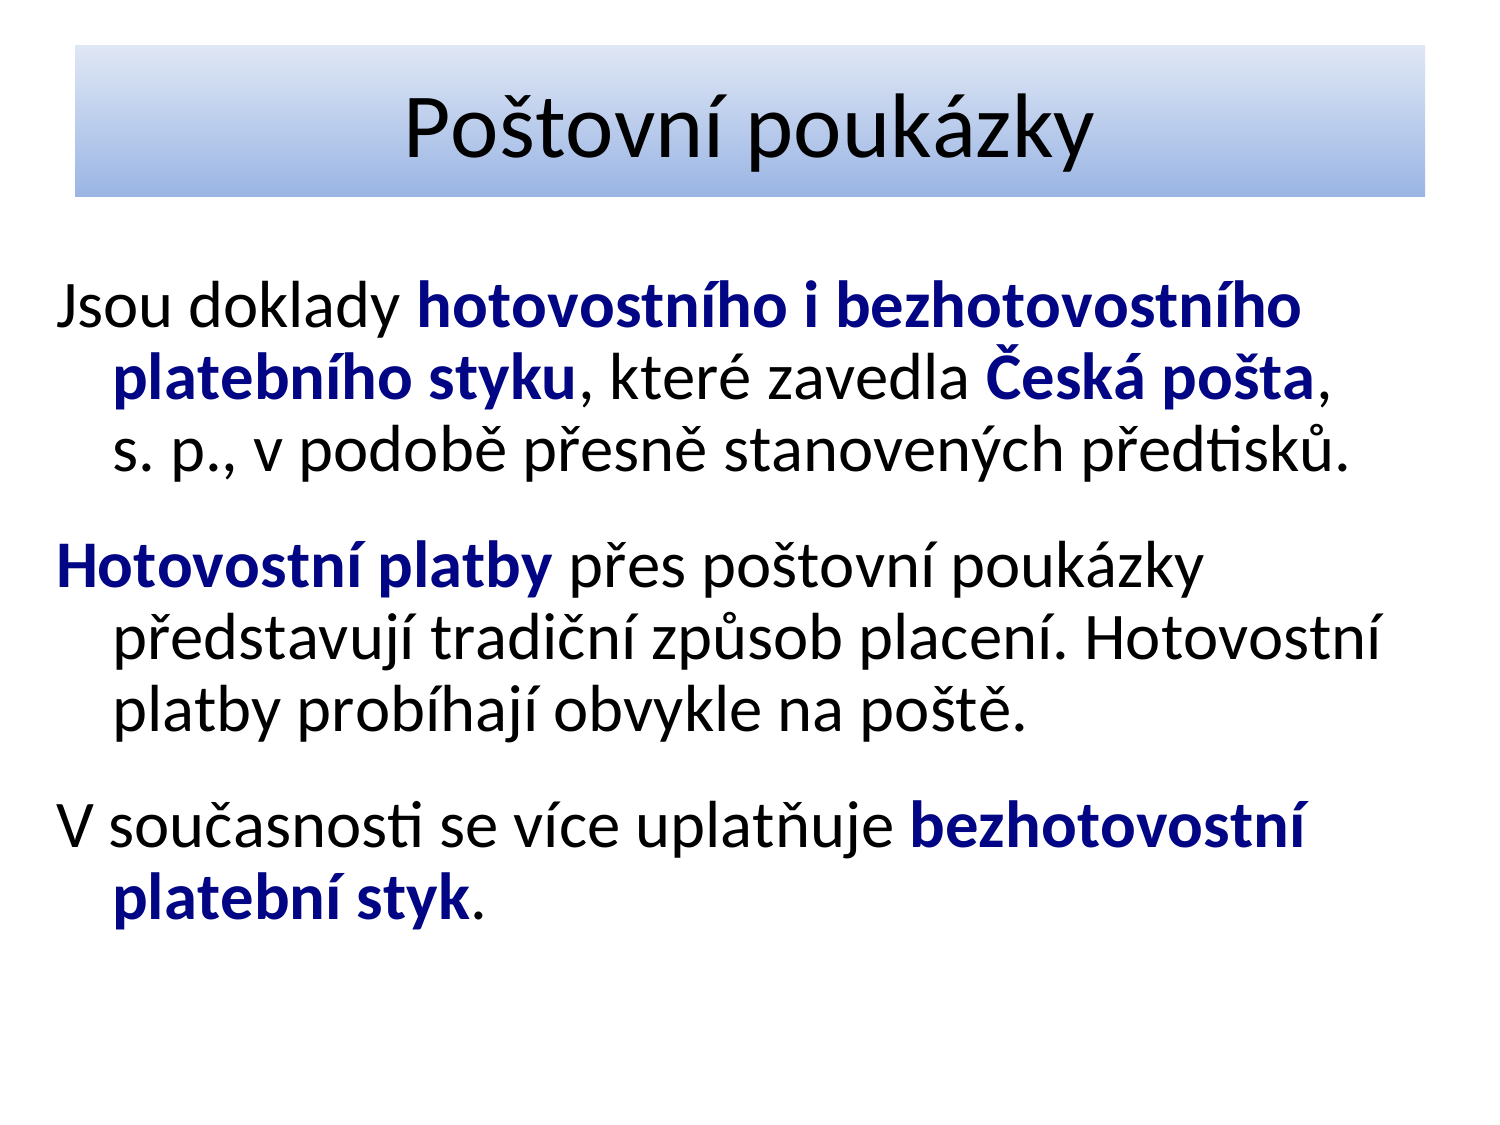

# Poštovní poukázky
Jsou doklady hotovostního i bezhotovostního platebního styku, které zavedla Česká pošta,
s. p., v podobě přesně stanovených předtisků.
Hotovostní platby přes poštovní poukázky představují tradiční způsob placení. Hotovostní platby probíhají obvykle na poště.
V současnosti se více uplatňuje bezhotovostní platební styk.